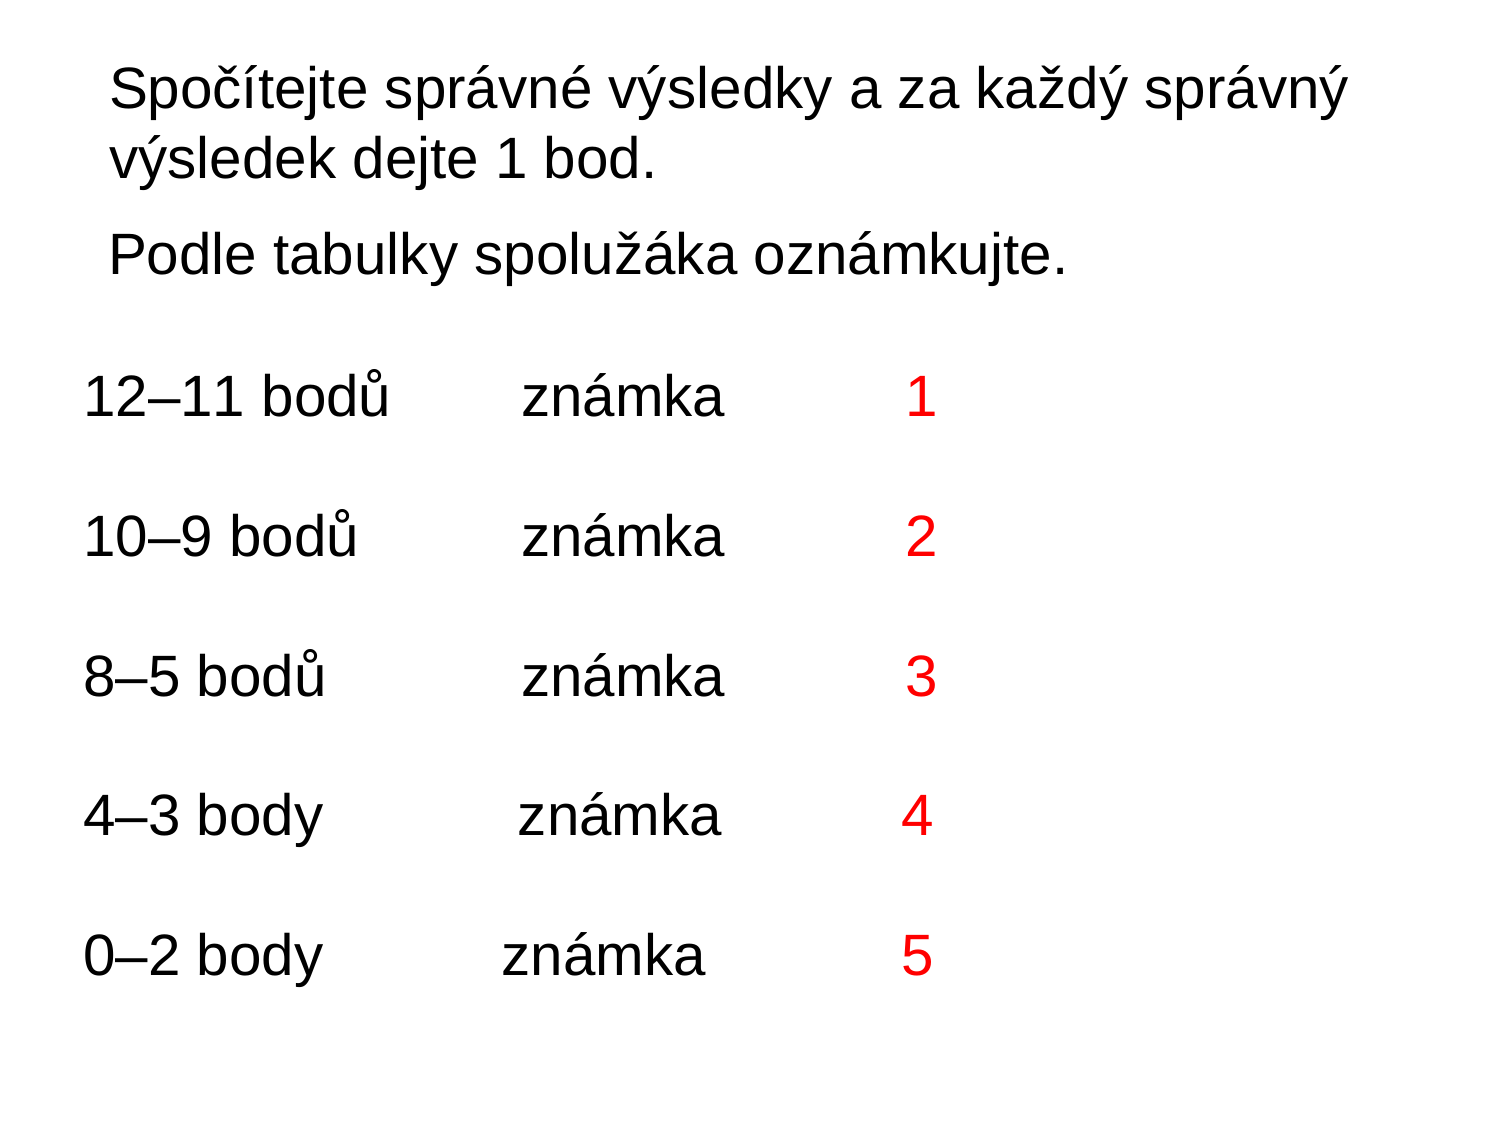

Spočítejte správné výsledky a za každý správný
výsledek dejte 1 bod.
Podle tabulky spolužáka oznámkujte.
12–11 bodů známka 1
10–9 bodů známka 2
8–5 bodů známka 3
4–3 body známka 4
0–2 body známka 5